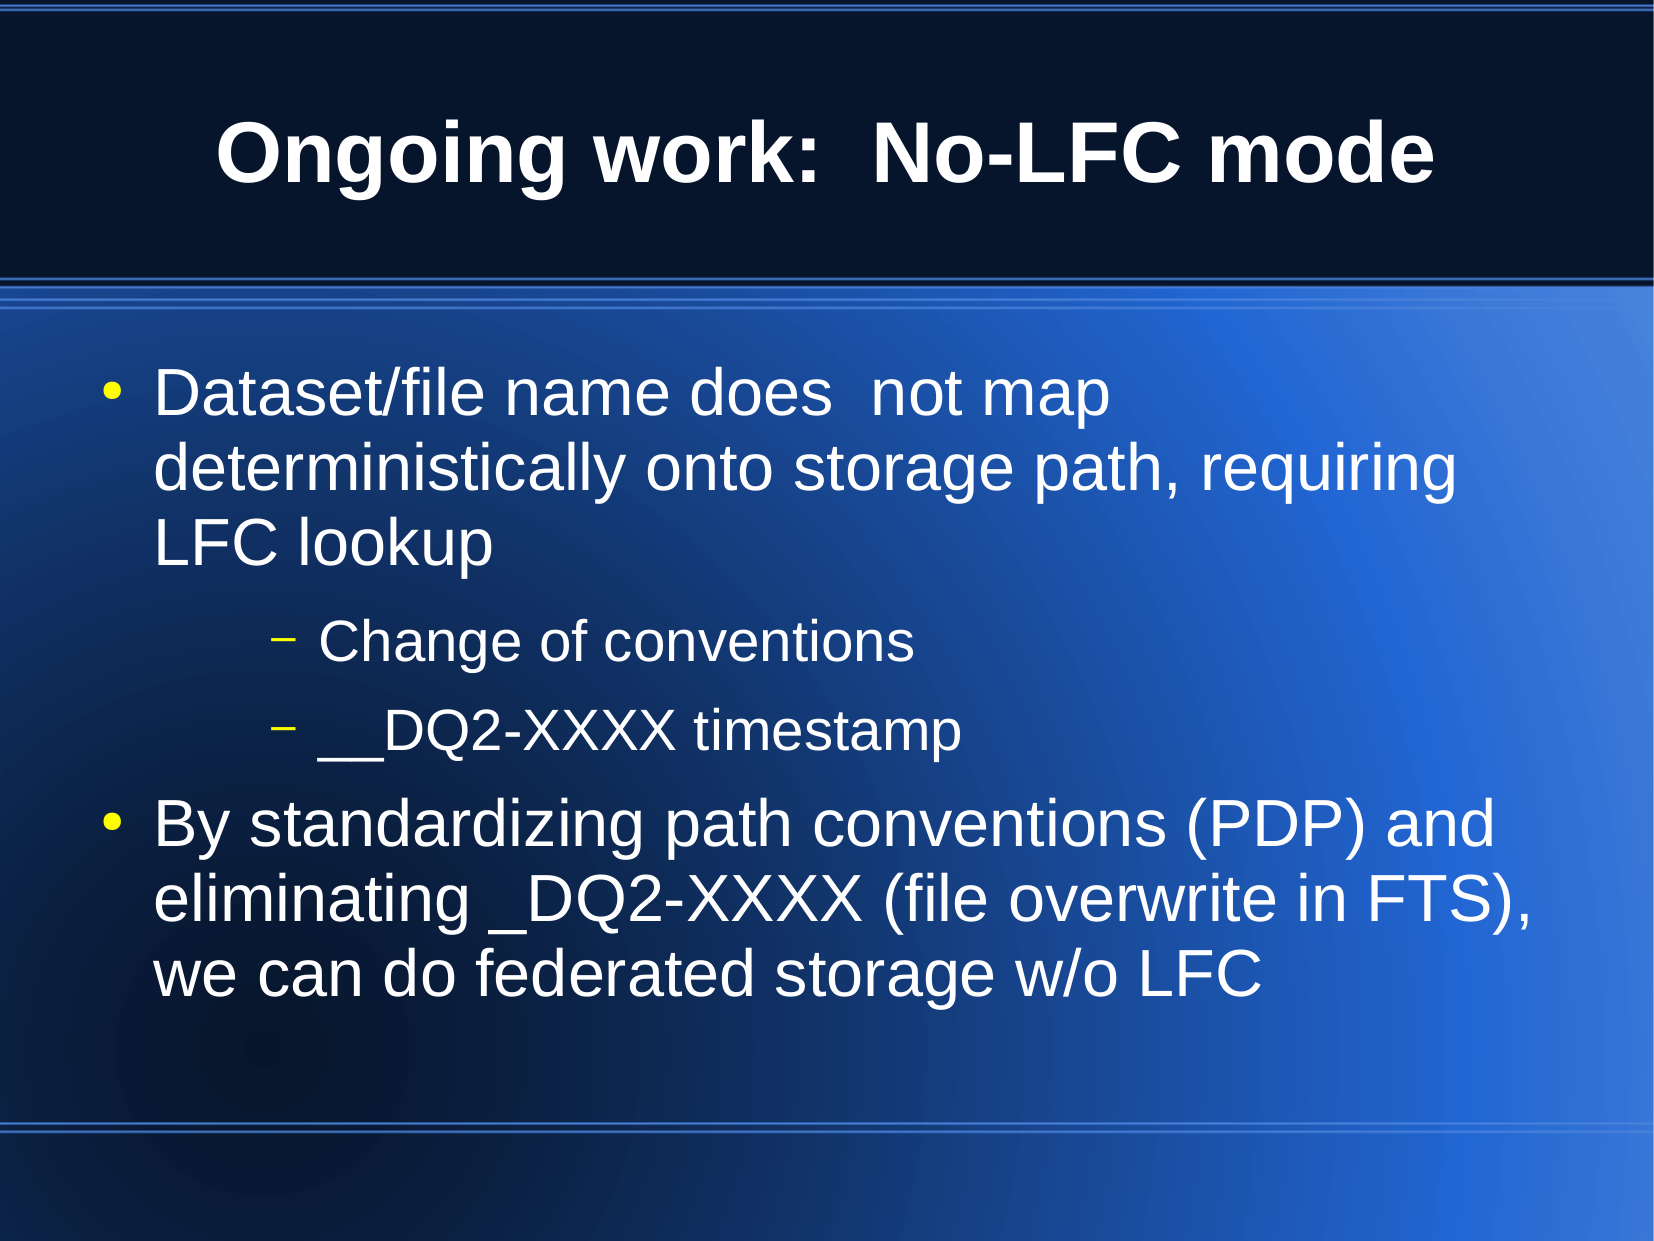

# Ongoing work: No-LFC mode
Dataset/file name does not map deterministically onto storage path, requiring LFC lookup
Change of conventions
__DQ2-XXXX timestamp
By standardizing path conventions (PDP) and eliminating _DQ2-XXXX (file overwrite in FTS), we can do federated storage w/o LFC